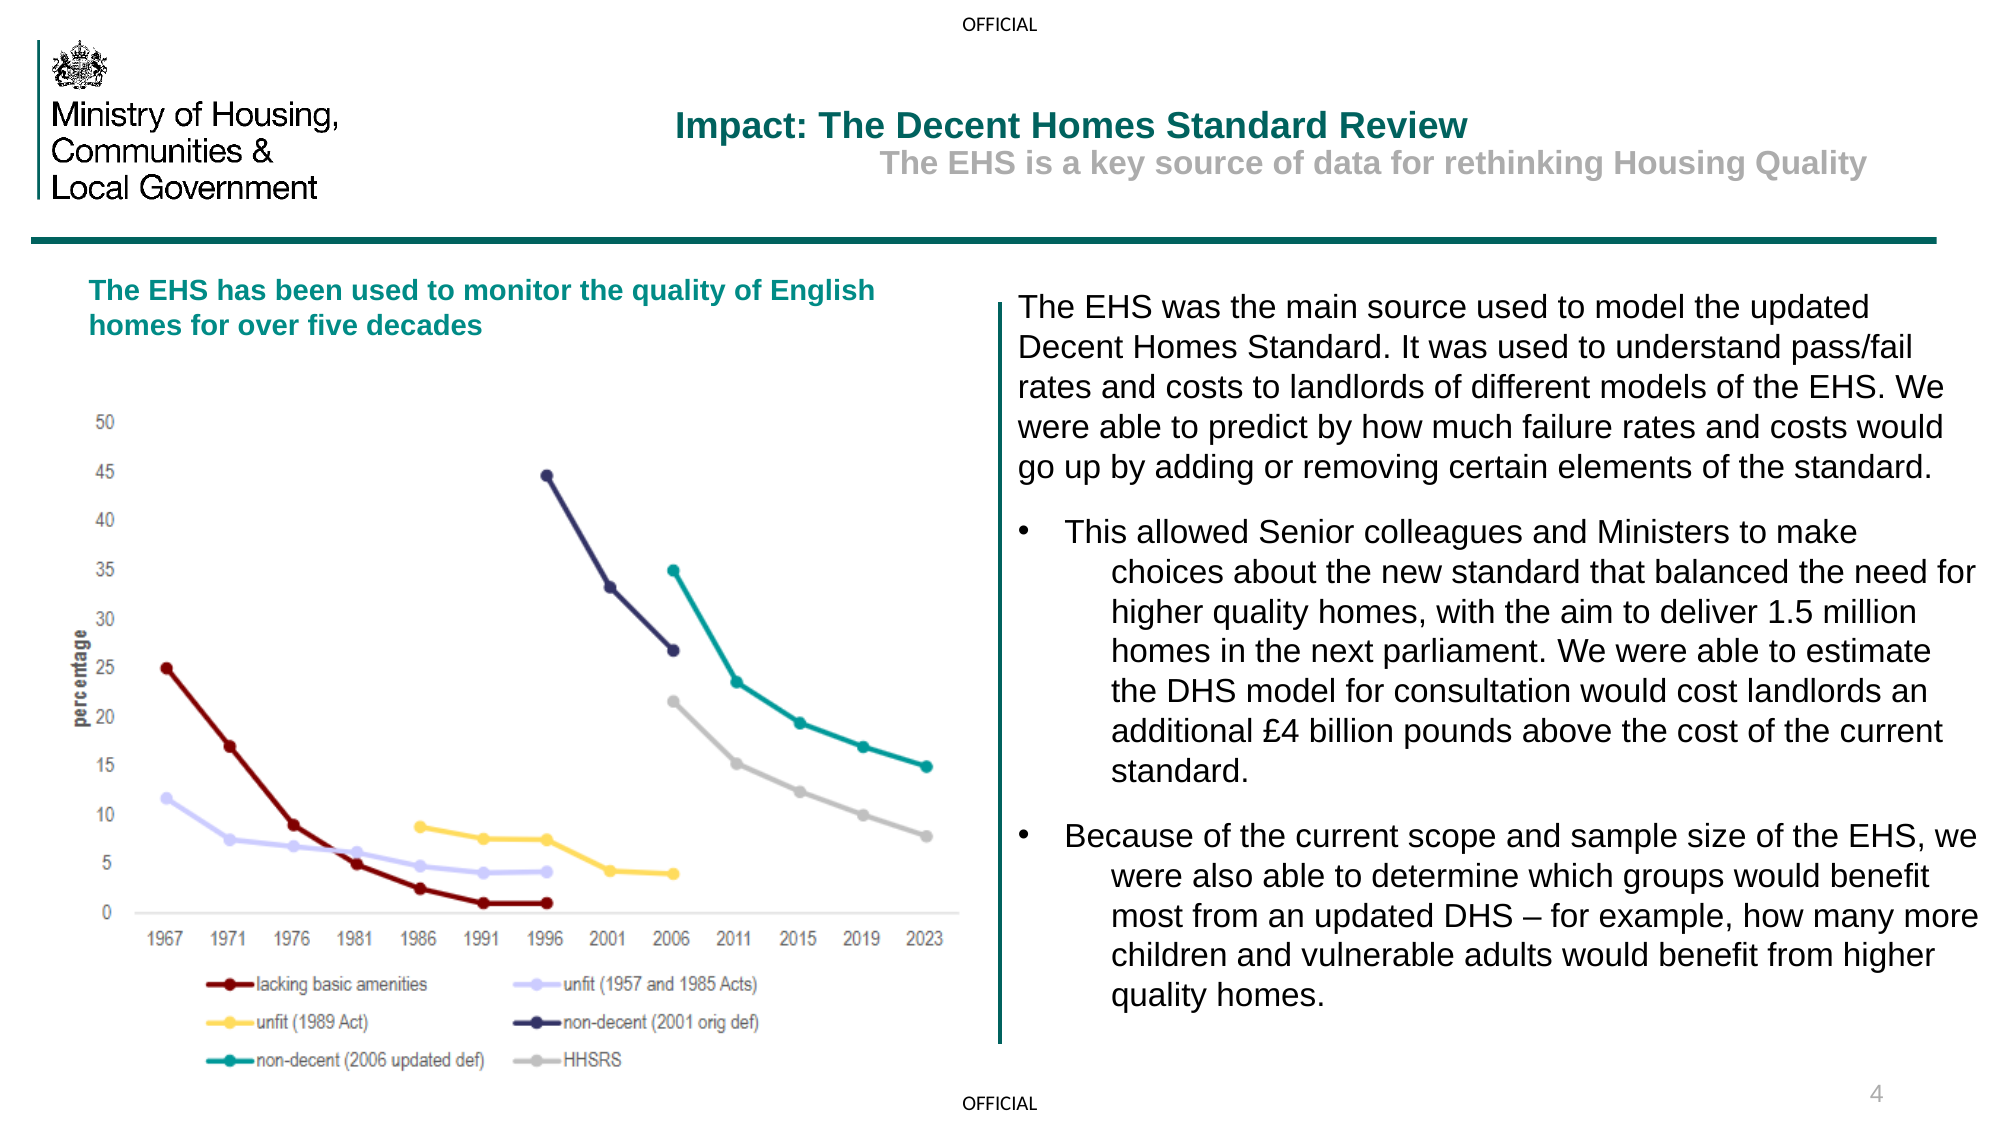

Impact: The Decent Homes Standard Review
The EHS is a key source of data for rethinking Housing Quality
The EHS has been used to monitor the quality of English homes for over five decades
# The EHS was the main source used to model the updated Decent Homes Standard. It was used to understand pass/fail rates and costs to landlords of different models of the EHS. We were able to predict by how much failure rates and costs would go up by adding or removing certain elements of the standard.
This allowed Senior colleagues and Ministers to make choices about the new standard that balanced the need for higher quality homes, with the aim to deliver 1.5 million homes in the next parliament. We were able to estimate the DHS model for consultation would cost landlords an additional £4 billion pounds above the cost of the current standard.
Because of the current scope and sample size of the EHS, we were also able to determine which groups would benefit most from an updated DHS – for example, how many more children and vulnerable adults would benefit from higher quality homes.